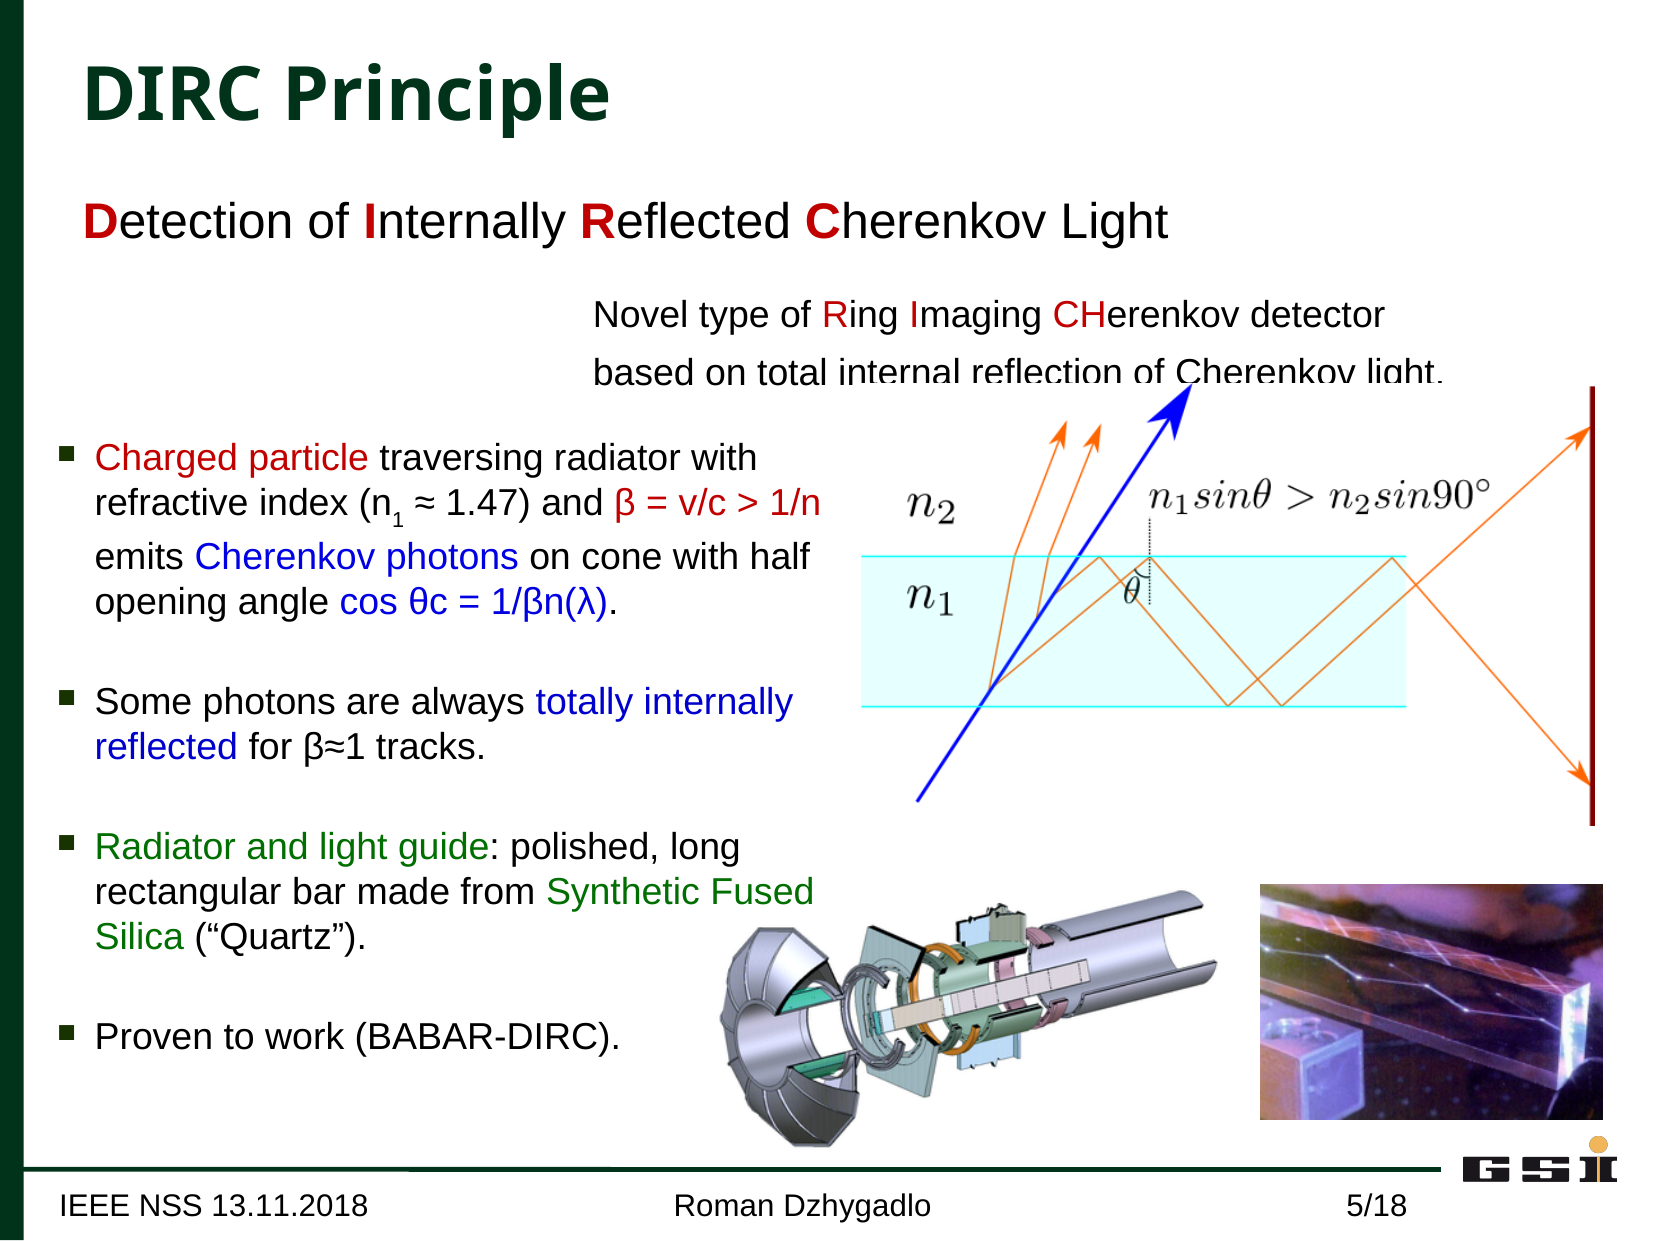

DIRC Principle
# Detection of Internally Reflected Cherenkov Light
Novel type of Ring Imaging CHerenkov detector based on total internal reflection of Cherenkov light.
Charged particle traversing radiator with refractive index (n1 ≈ 1.47) and β = v/c > 1/n emits Cherenkov photons on cone with half opening angle cos θc = 1/βn(λ).
Some photons are always totally internally reflected for β≈1 tracks.
Radiator and light guide: polished, long rectangular bar made from Synthetic Fused Silica (“Quartz”).
Proven to work (BABAR-DIRC).
IEEE NSS 13.11.2018 Roman Dzhygadlo
5